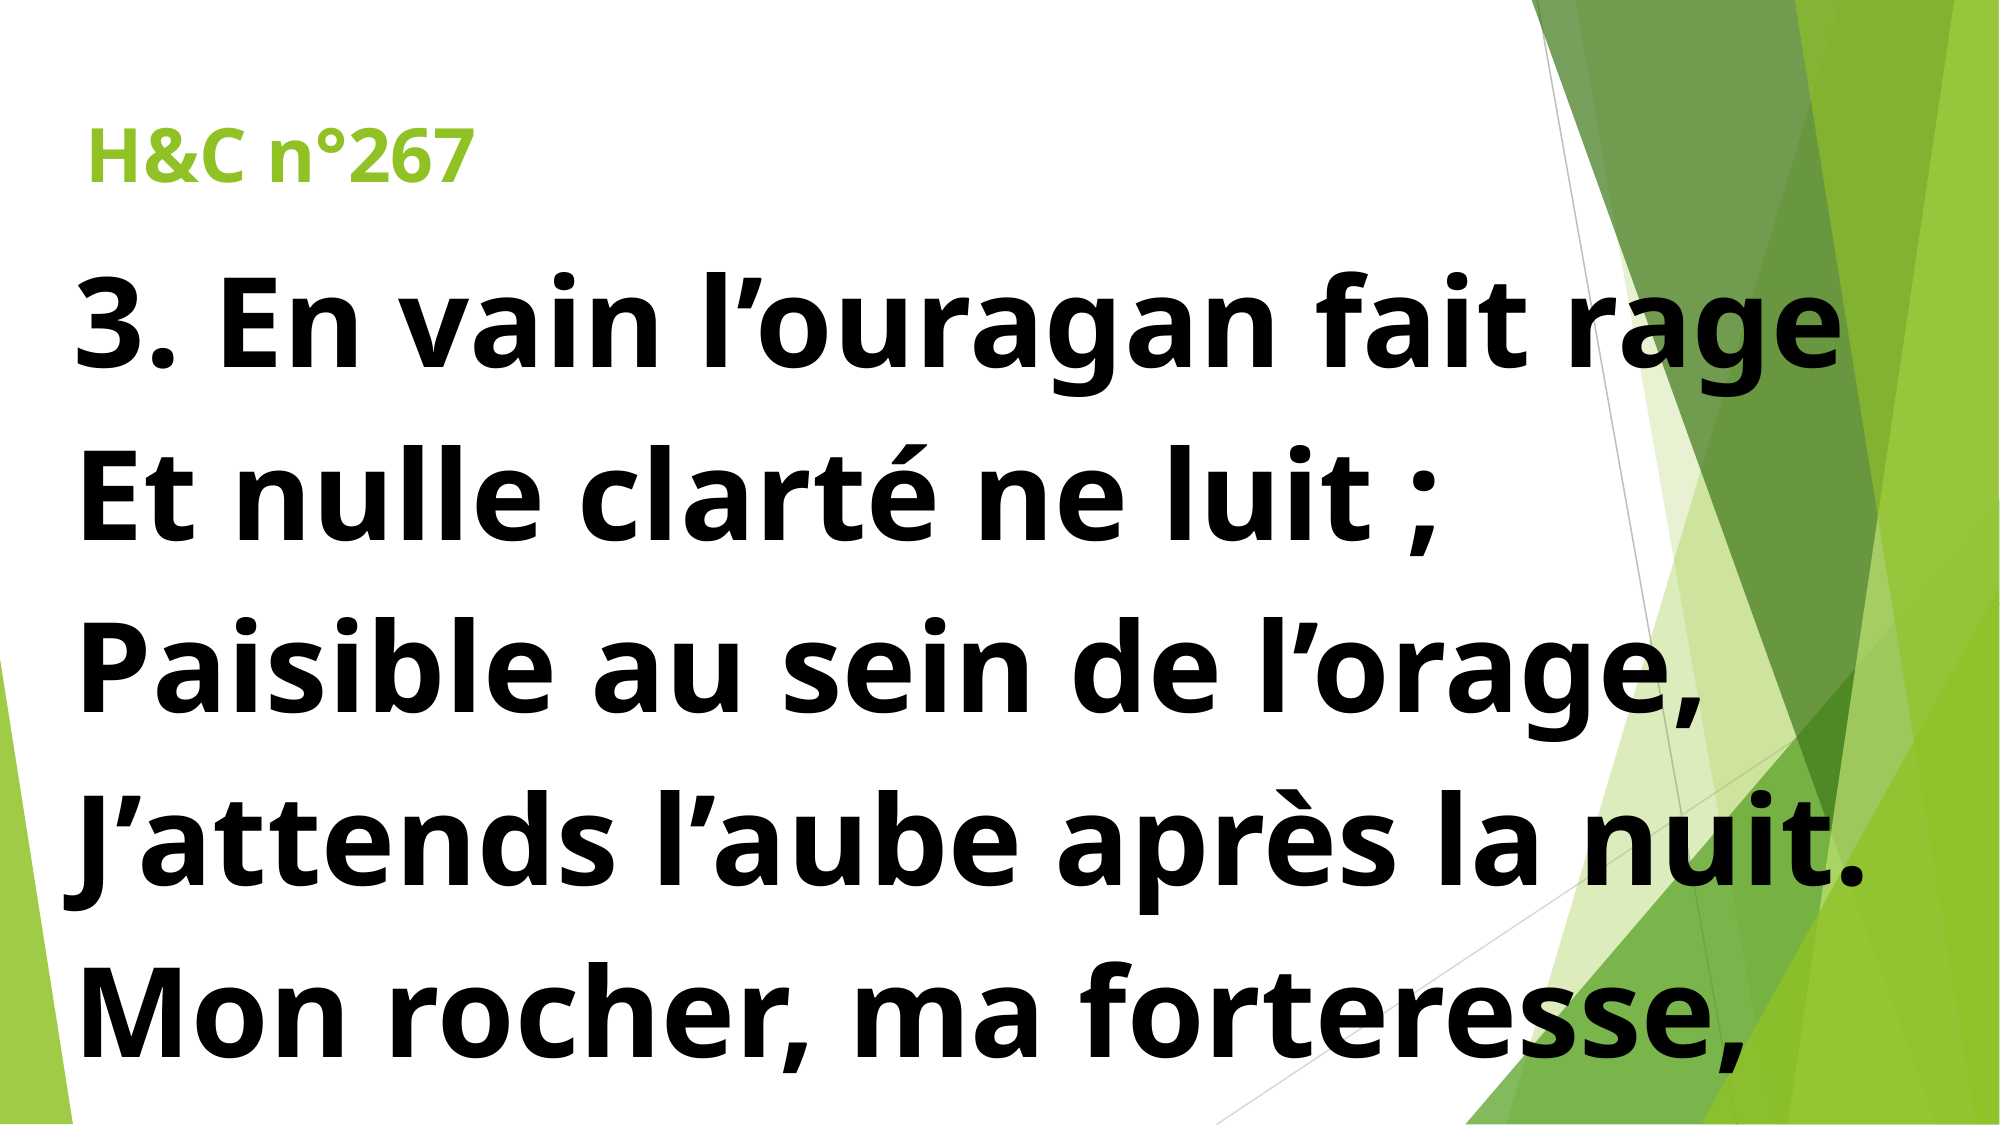

H&C n°267
3. En vain l’ouragan fait rage
Et nulle clarté ne luit ;
Paisible au sein de l’orage,
J’attends l’aube après la nuit.
Mon rocher, ma forteresse, etc.